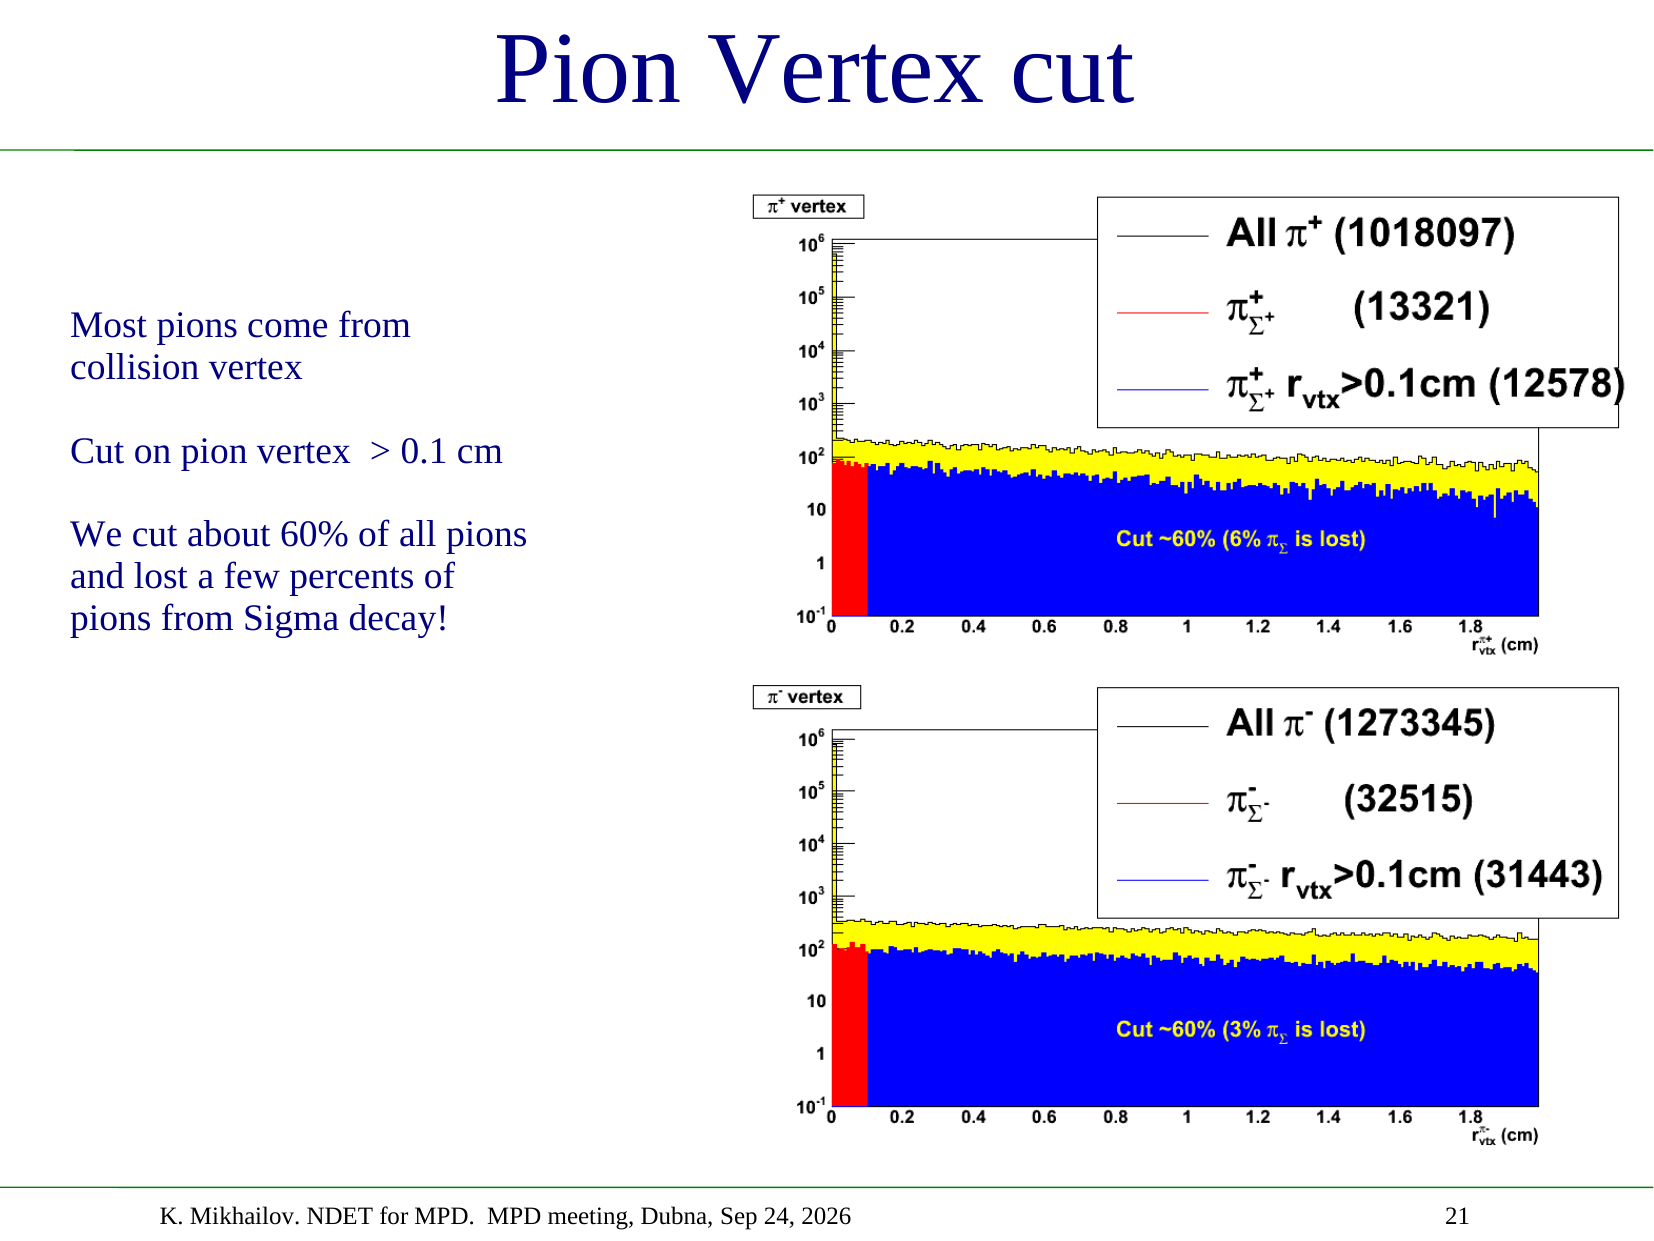

# Pion Vertex cut
Most pions come from
collision vertex
Cut on pion vertex > 0.1 cm
We cut about 60% of all pions
and lost a few percents of
pions from Sigma decay!
K. Mikhailov. NDET for MPD. MPD meeting, Dubna,